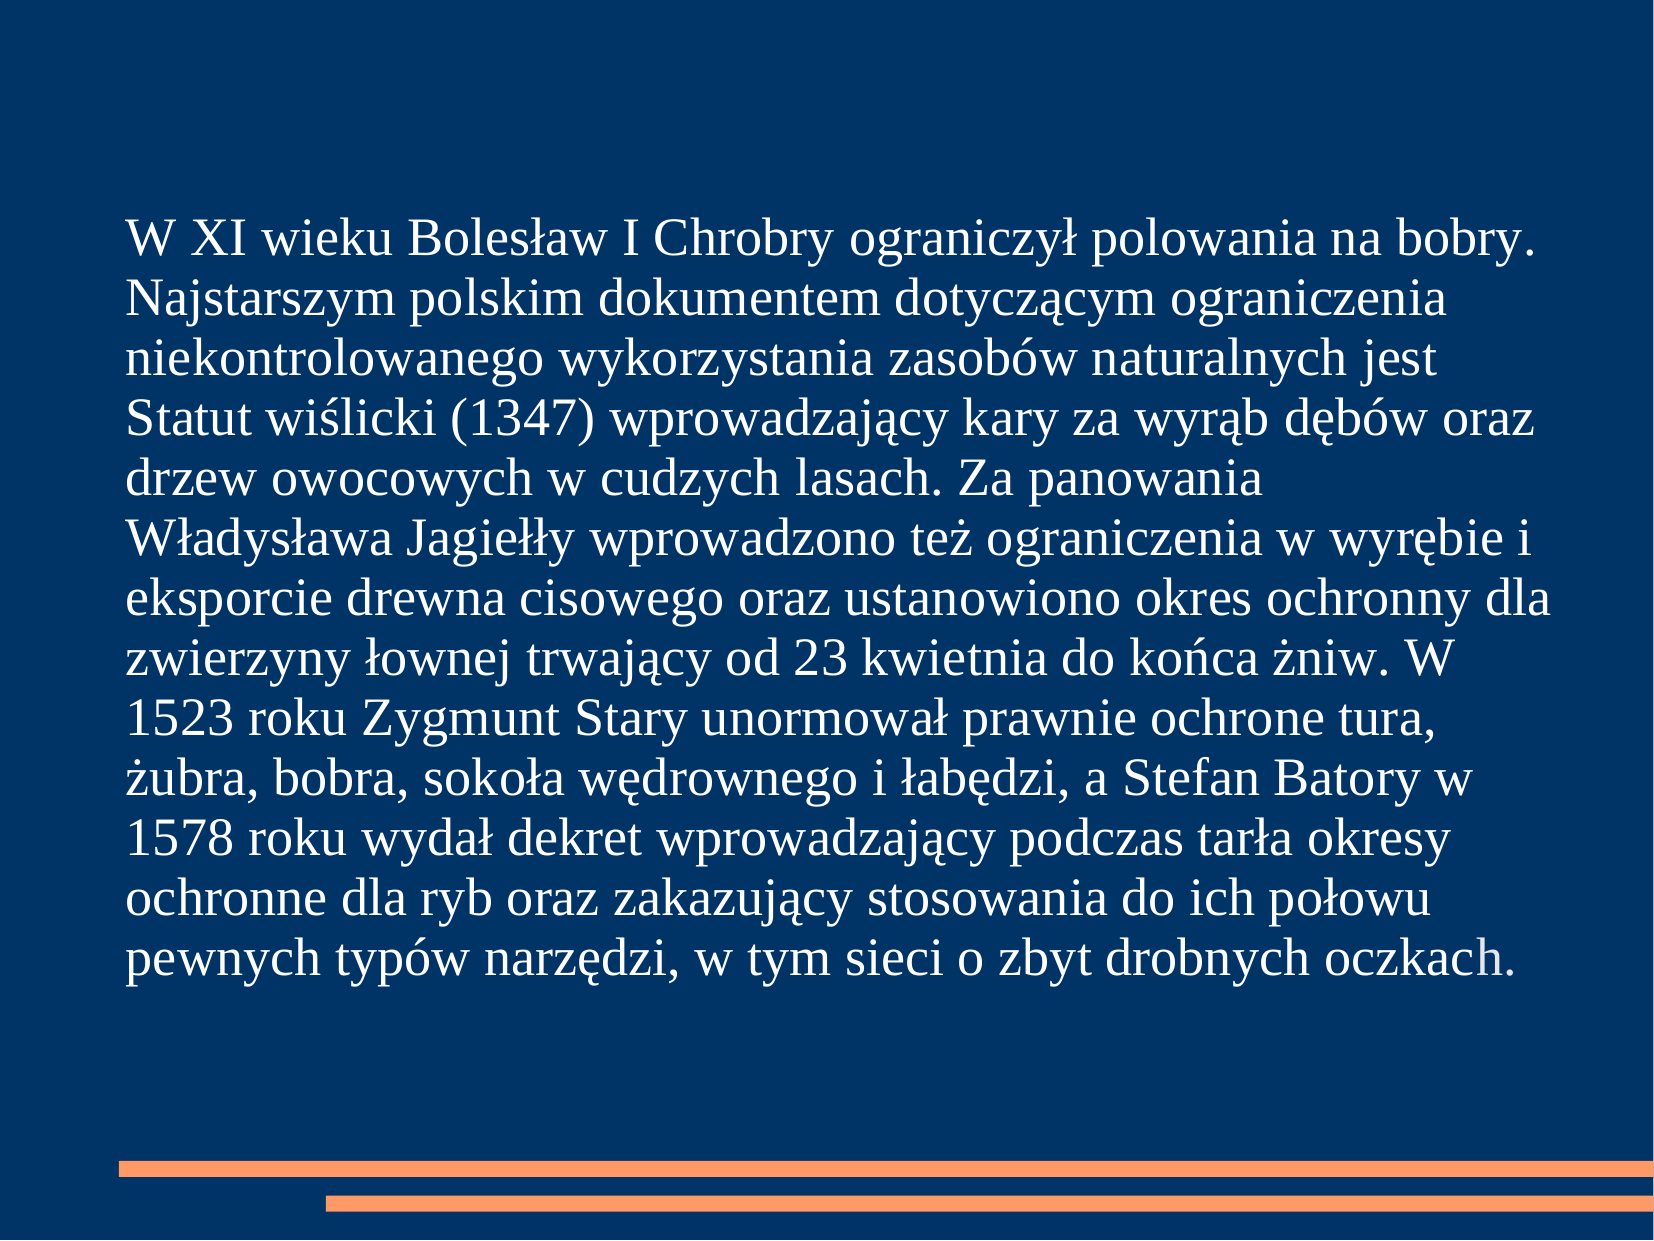

W XI wieku Bolesław I Chrobry ograniczył polowania na bobry. Najstarszym polskim dokumentem dotyczącym ograniczenia niekontrolowanego wykorzystania zasobów naturalnych jest Statut wiślicki (1347) wprowadzający kary za wyrąb dębów oraz drzew owocowych w cudzych lasach. Za panowania Władysława Jagiełły wprowadzono też ograniczenia w wyrębie i eksporcie drewna cisowego oraz ustanowiono okres ochronny dla zwierzyny łownej trwający od 23 kwietnia do końca żniw. W 1523 roku Zygmunt Stary unormował prawnie ochrone tura, żubra, bobra, sokoła wędrownego i łabędzi, a Stefan Batory w 1578 roku wydał dekret wprowadzający podczas tarła okresy ochronne dla ryb oraz zakazujący stosowania do ich połowu pewnych typów narzędzi, w tym sieci o zbyt drobnych oczkach.
#